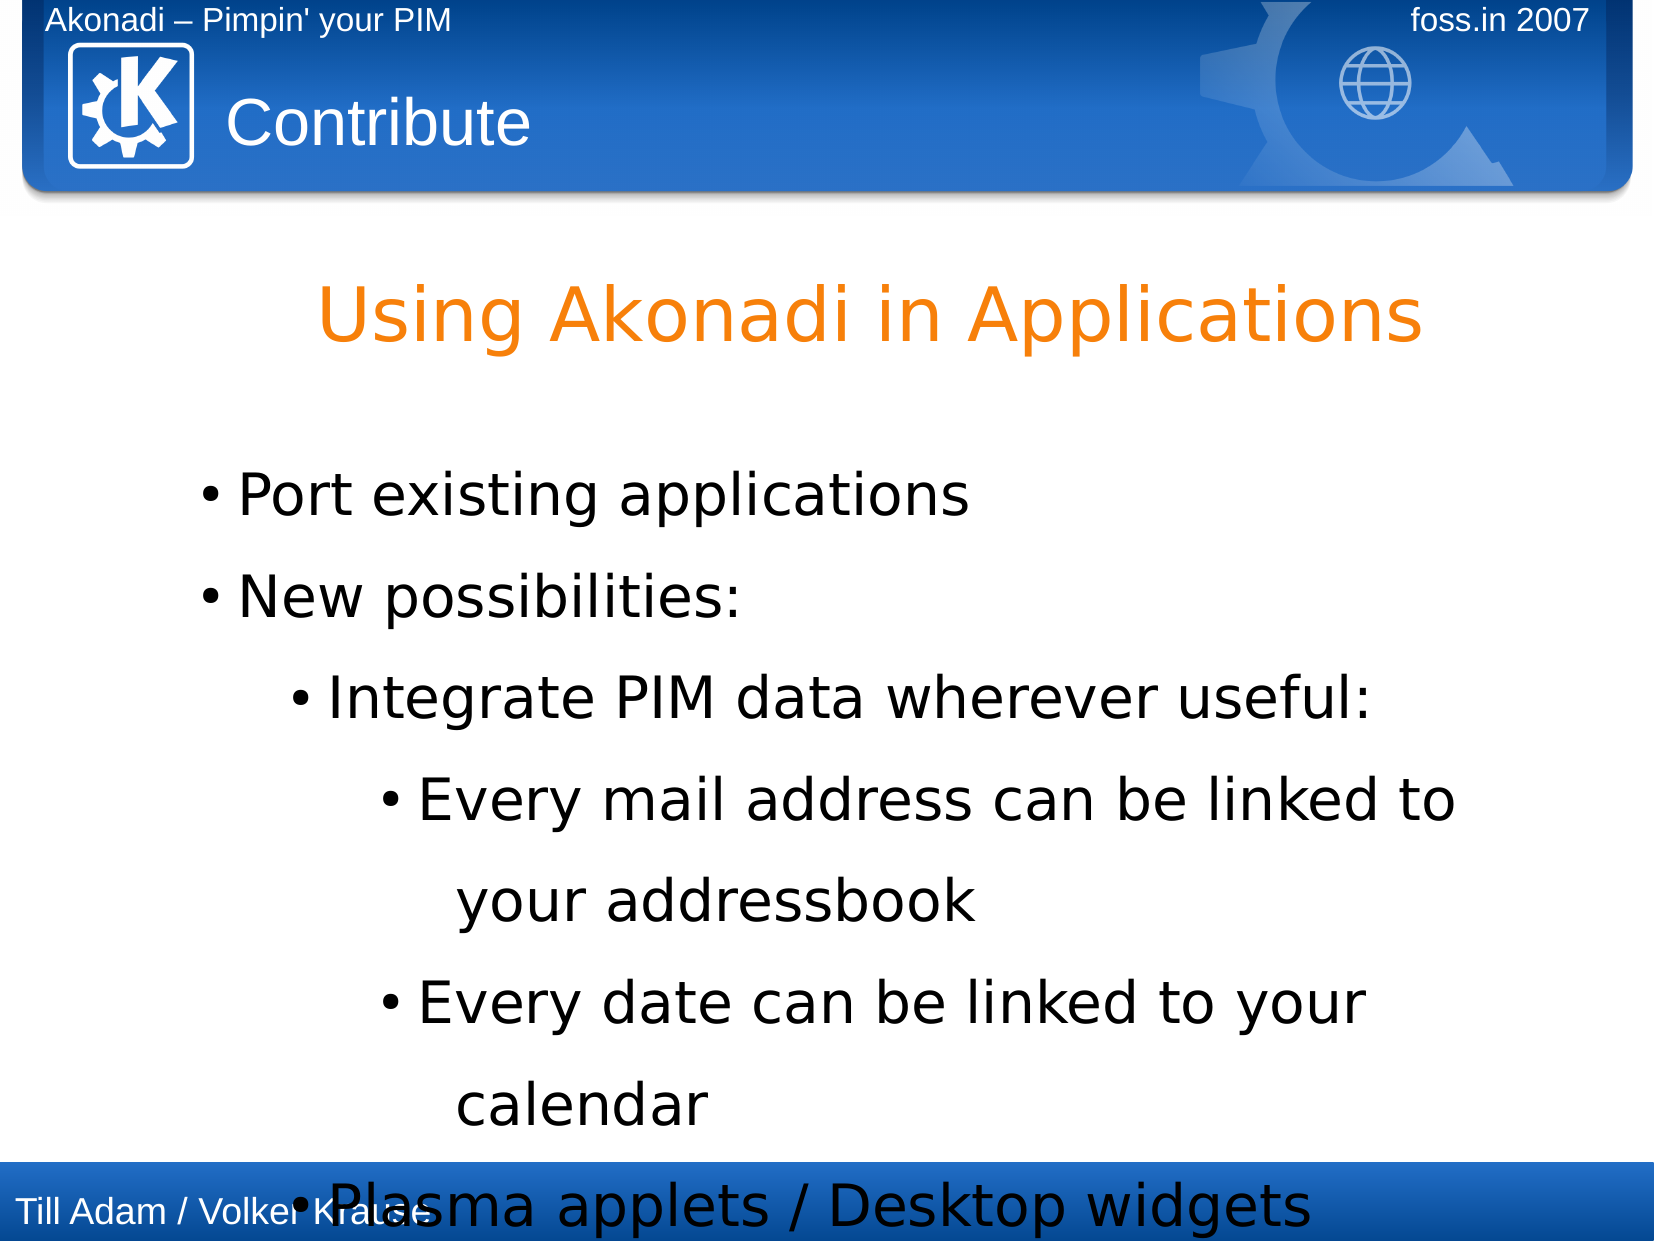

# Contribute
Using Akonadi in Applications
Port existing applications
New possibilities:
Integrate PIM data wherever useful:
Every mail address can be linked to your addressbook
Every date can be linked to your calendar
Plasma applets / Desktop widgets